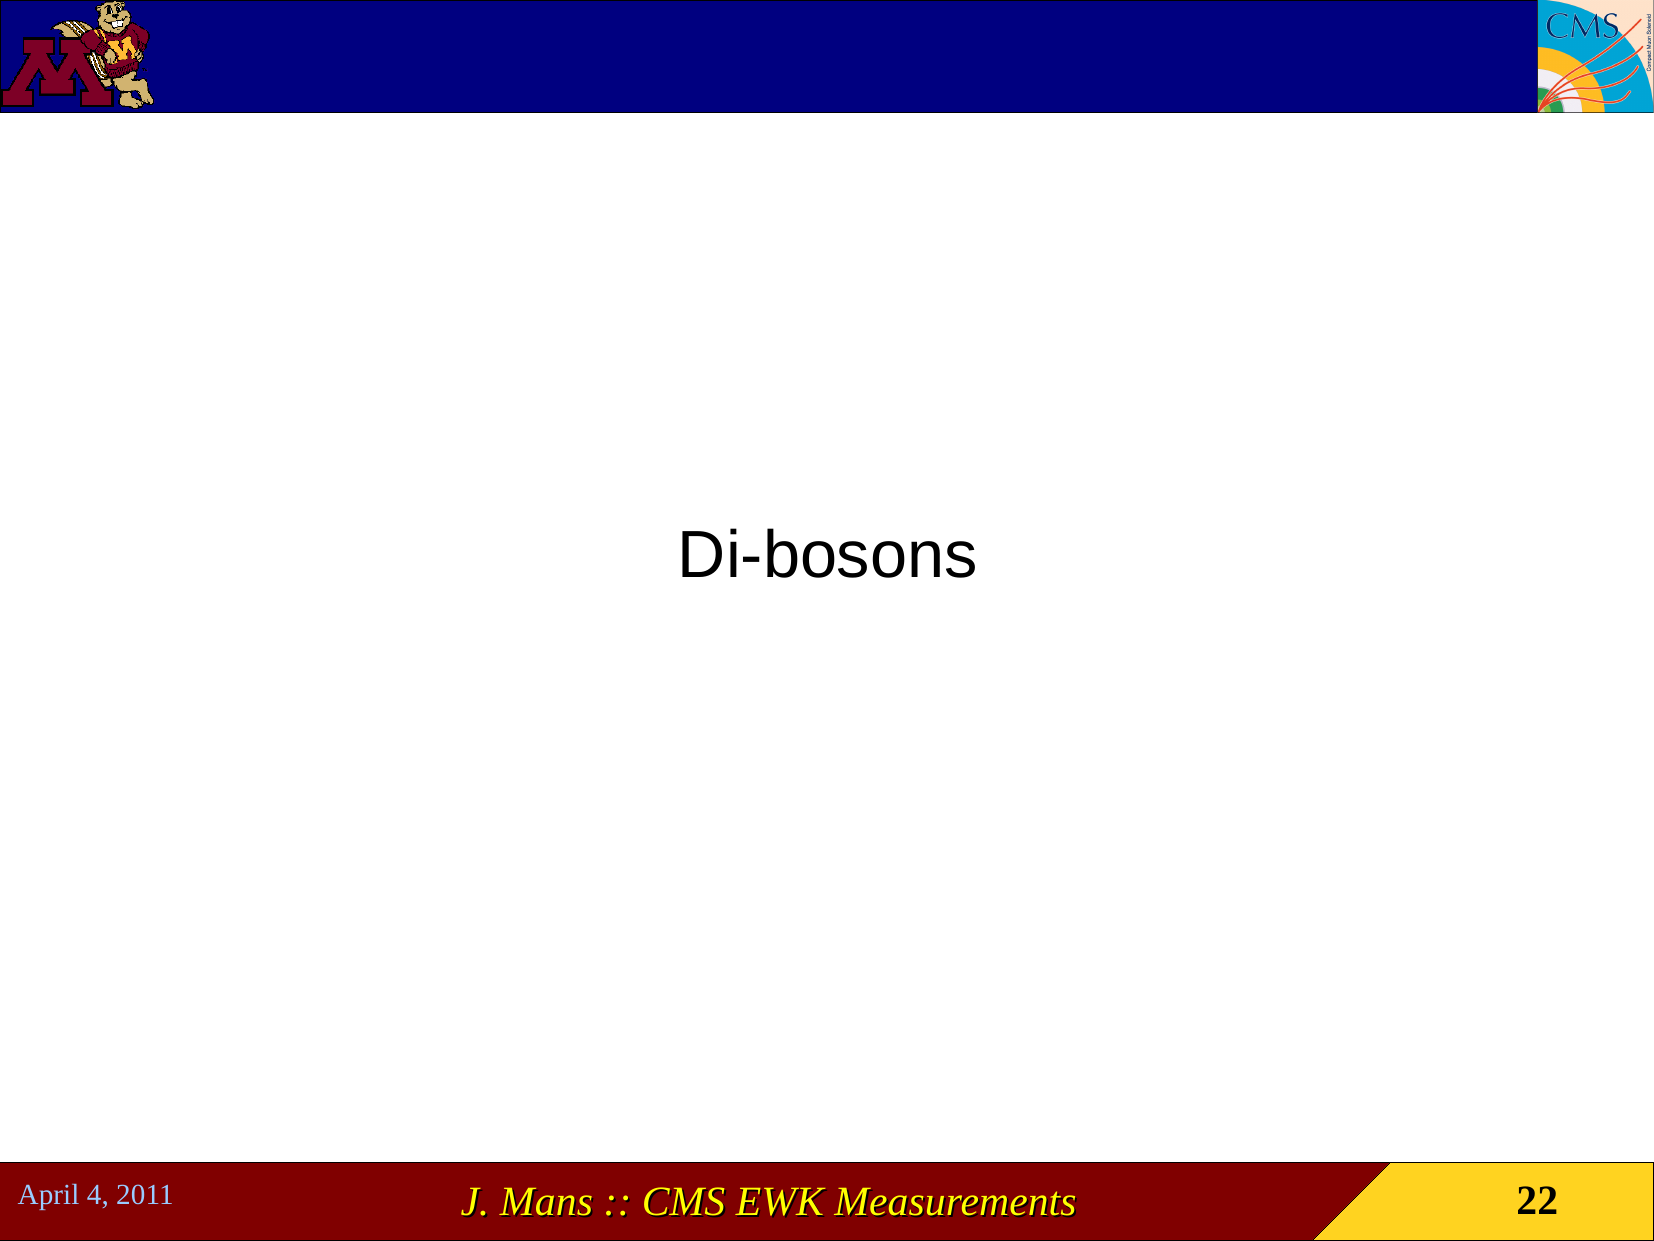

# Di-bosons
J. Mans :: CMS EWK Measurements
22
April 4, 2011